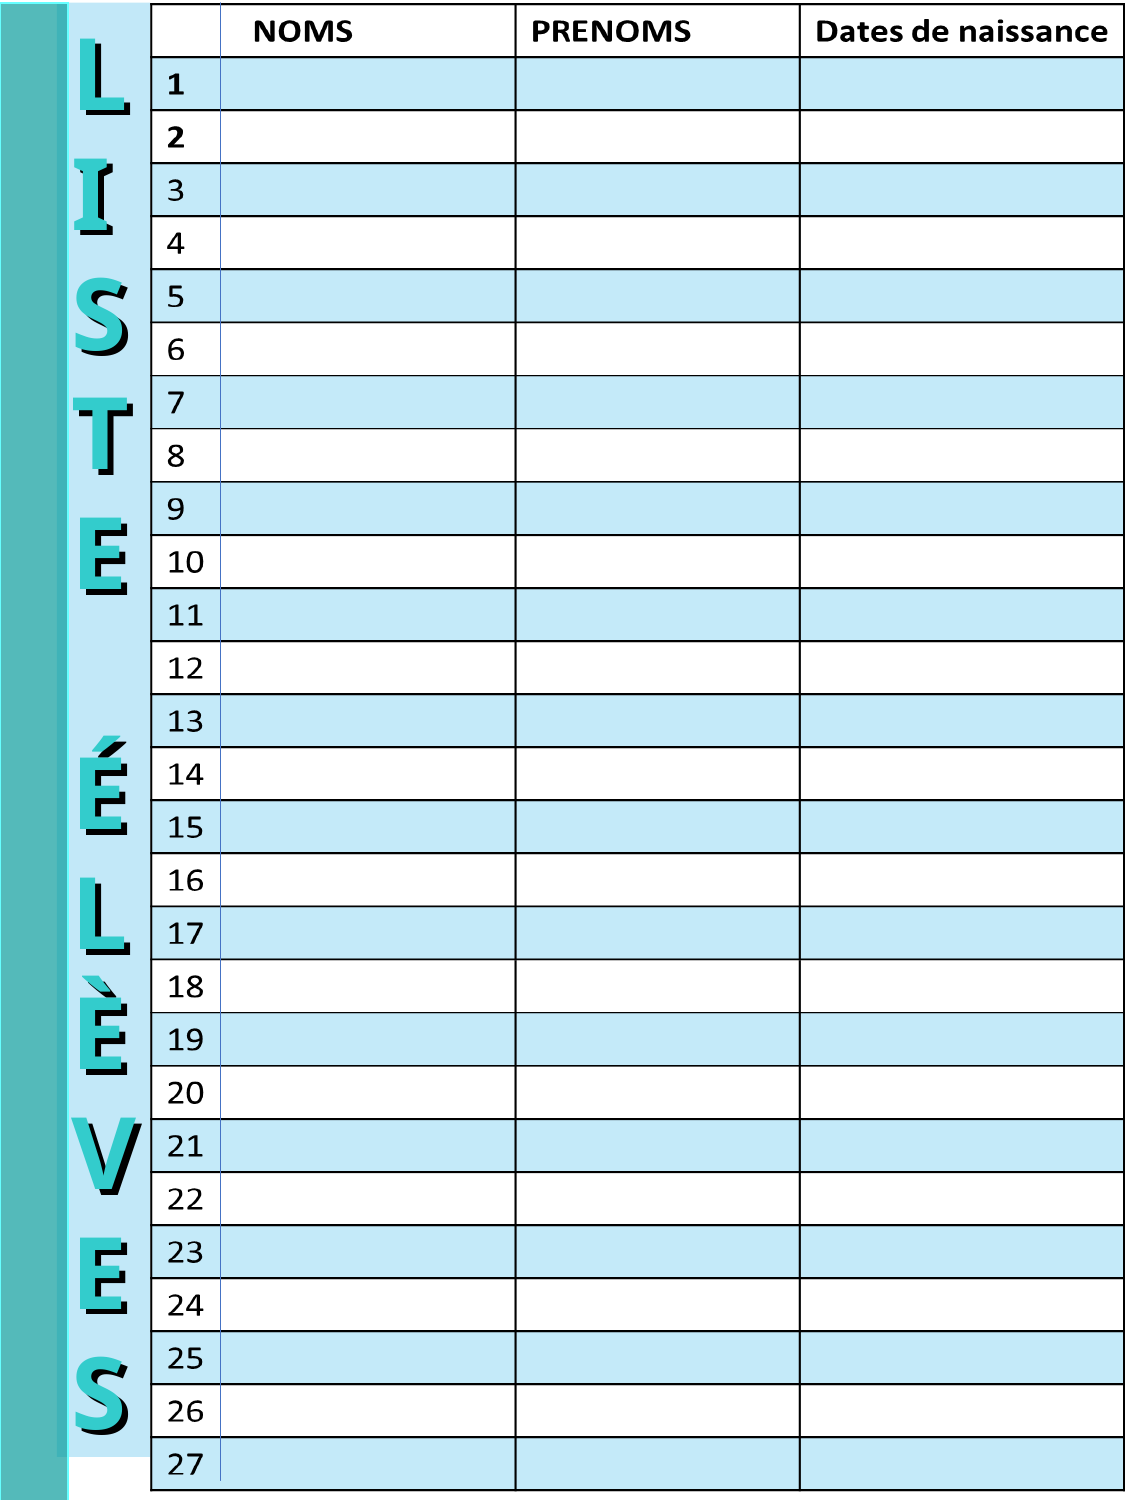

L
I
S
T
E
É
L
È
V
E
S